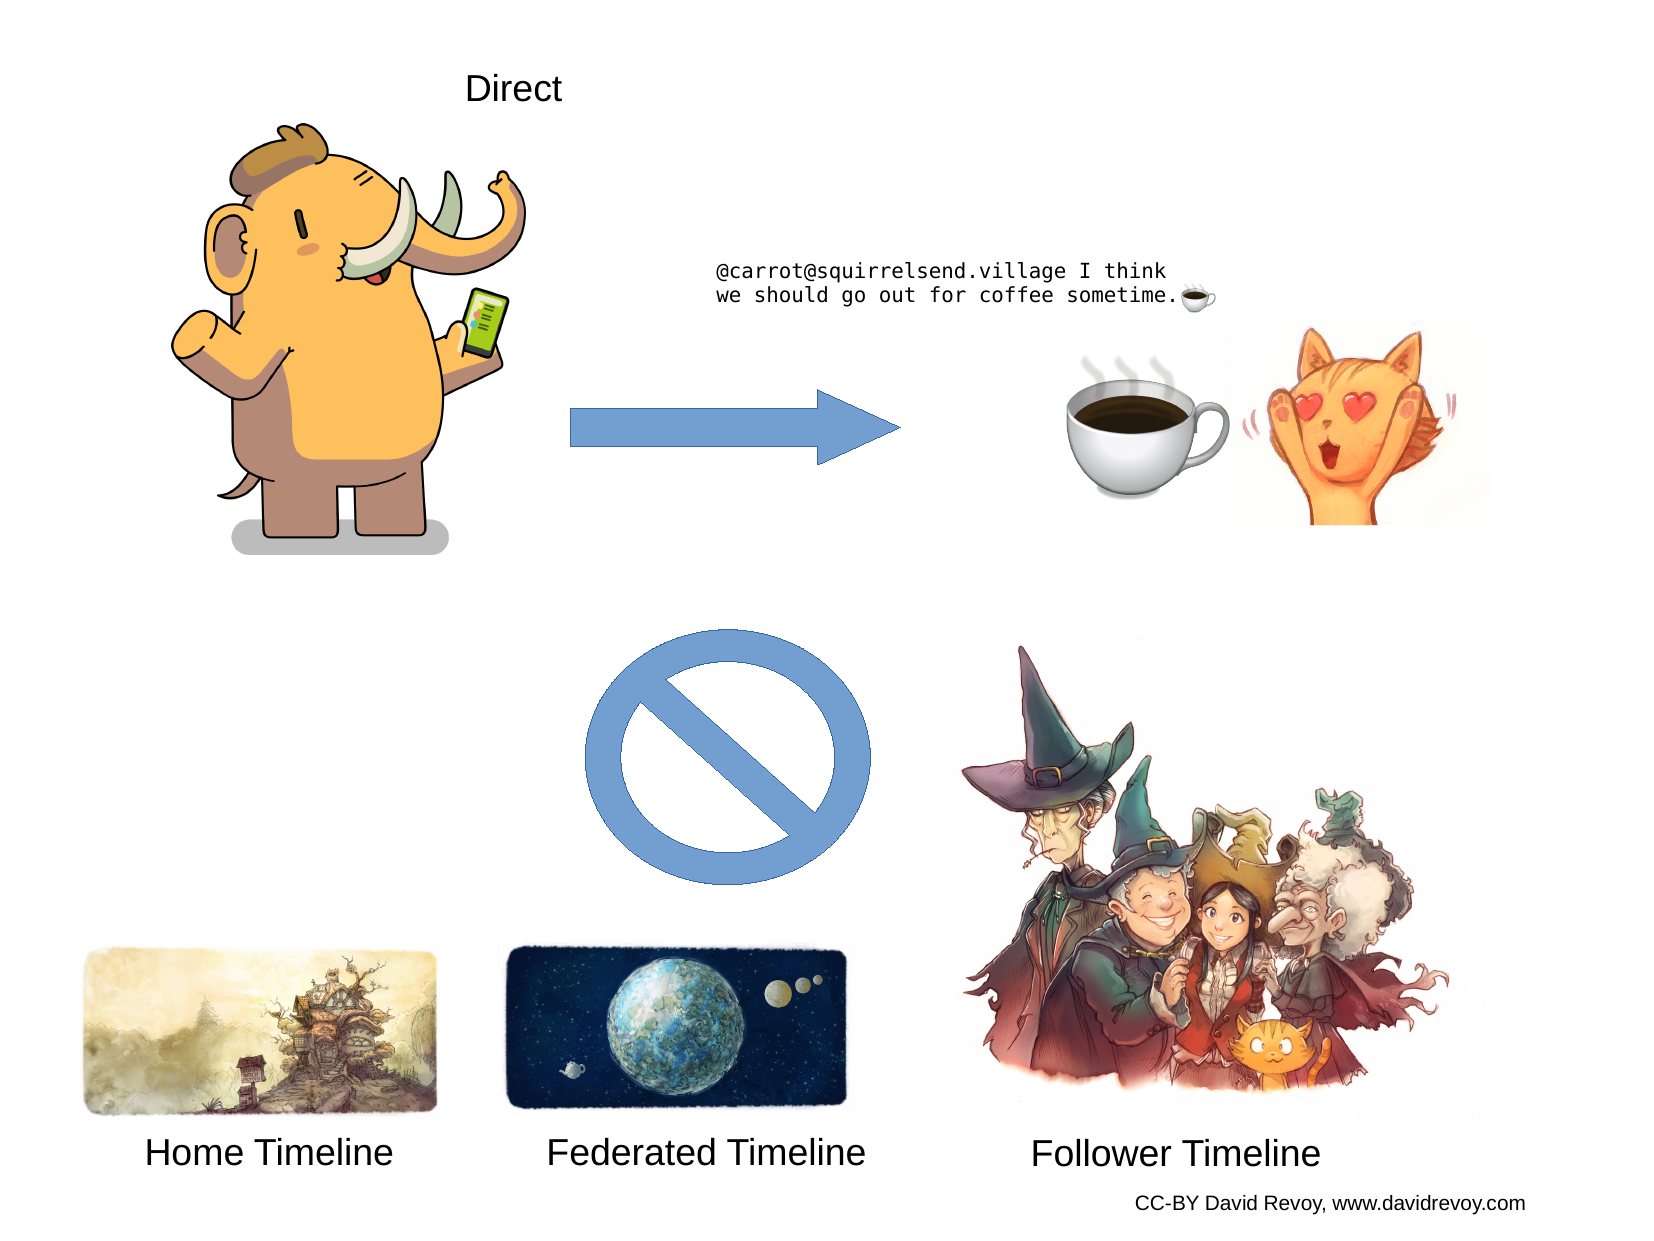

Direct
@carrot@squirrelsend.village I think we should go out for coffee sometime.
Home Timeline
Federated Timeline
Follower Timeline
CC-BY David Revoy, www.davidrevoy.com